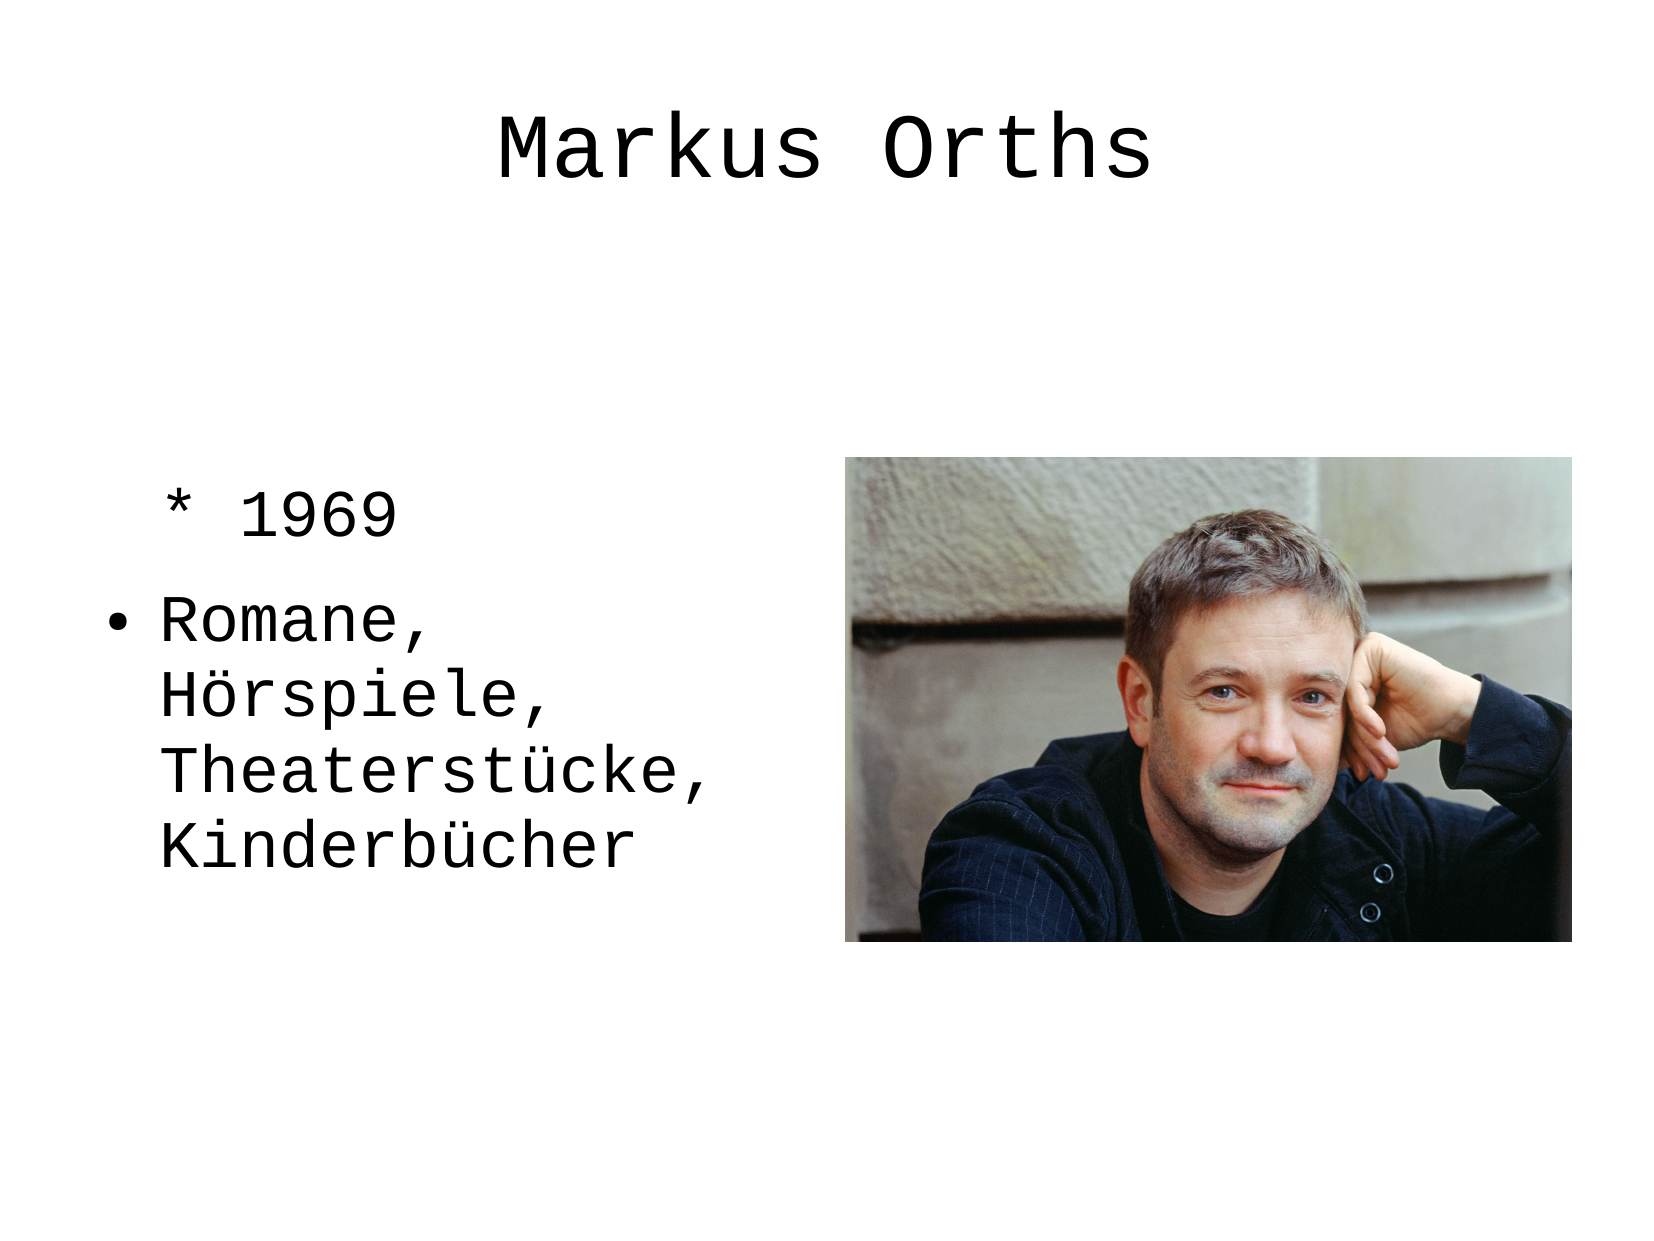

# Markus Orths
* 1969
Romane, Hörspiele, Theaterstücke, Kinderbücher